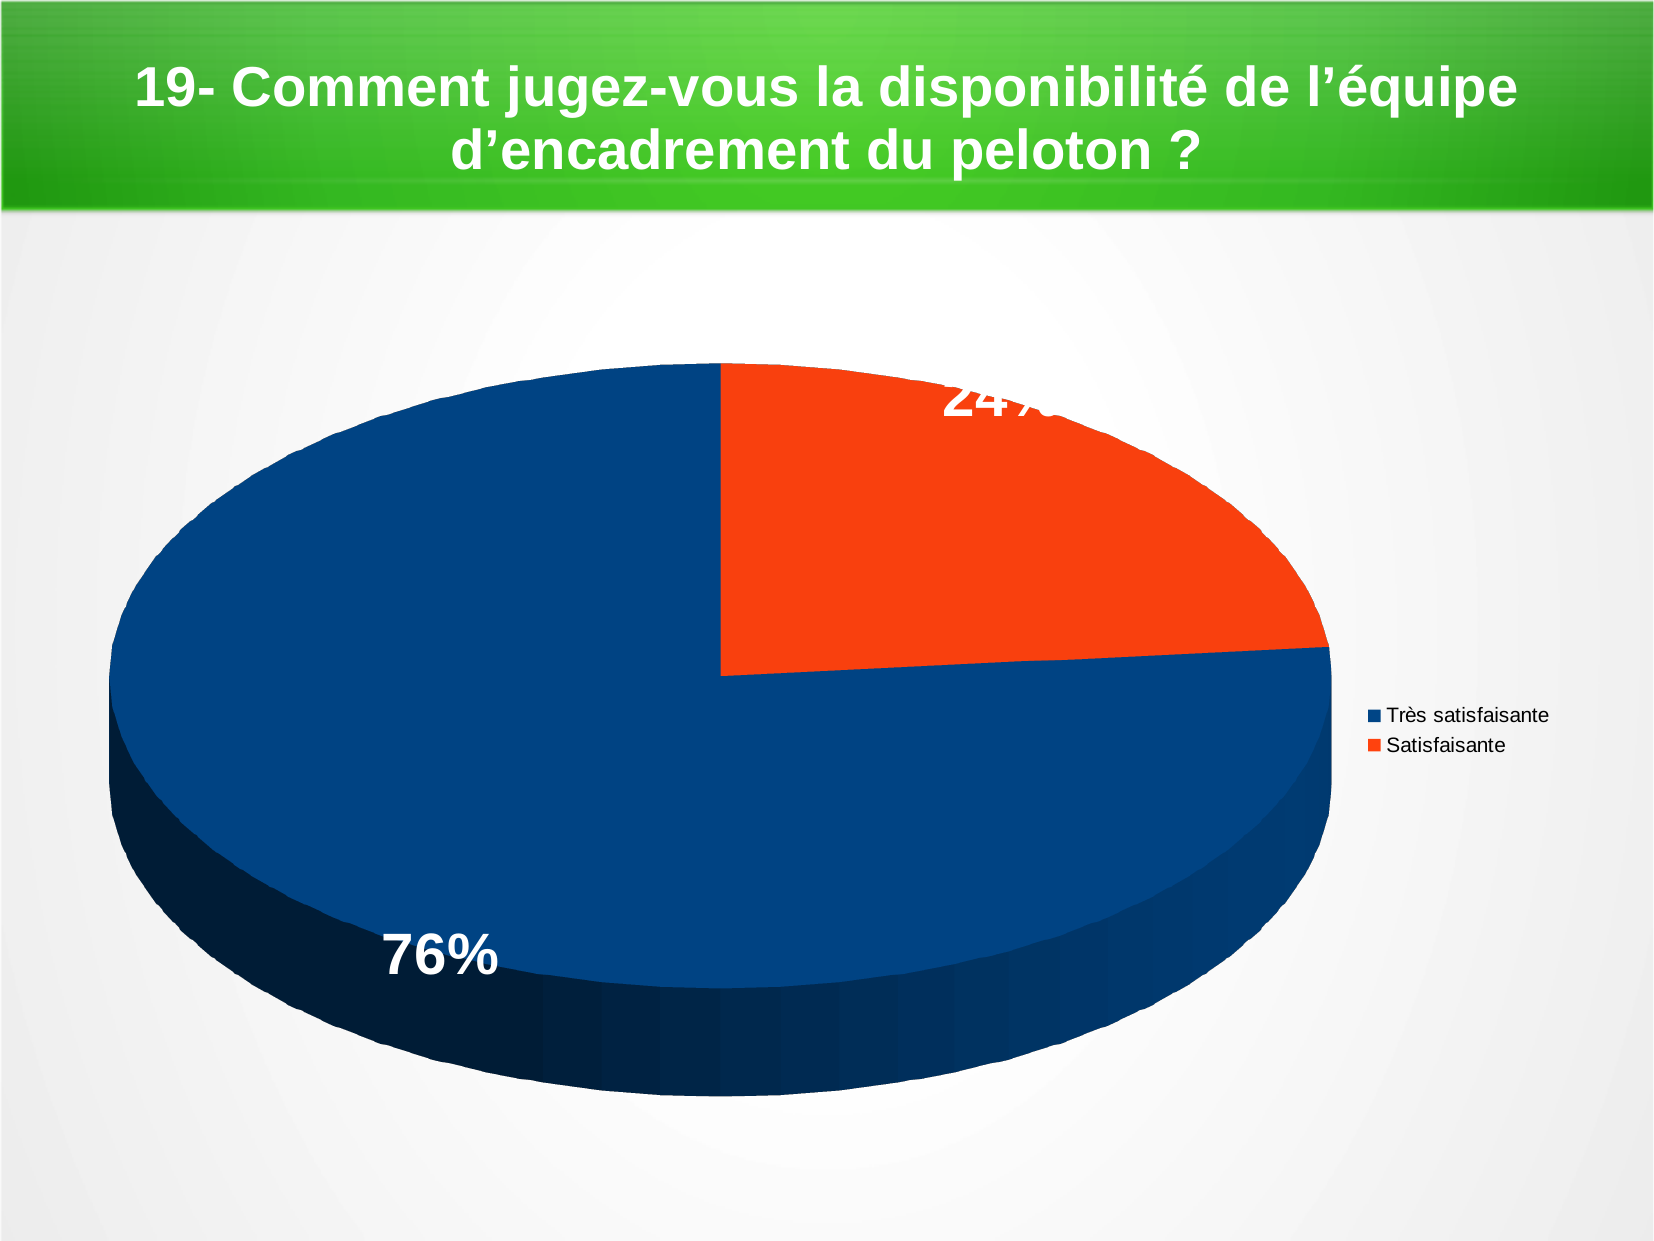

# 19- Comment jugez-vous la disponibilité de l’équipe d’encadrement du peloton ?
[unsupported chart]